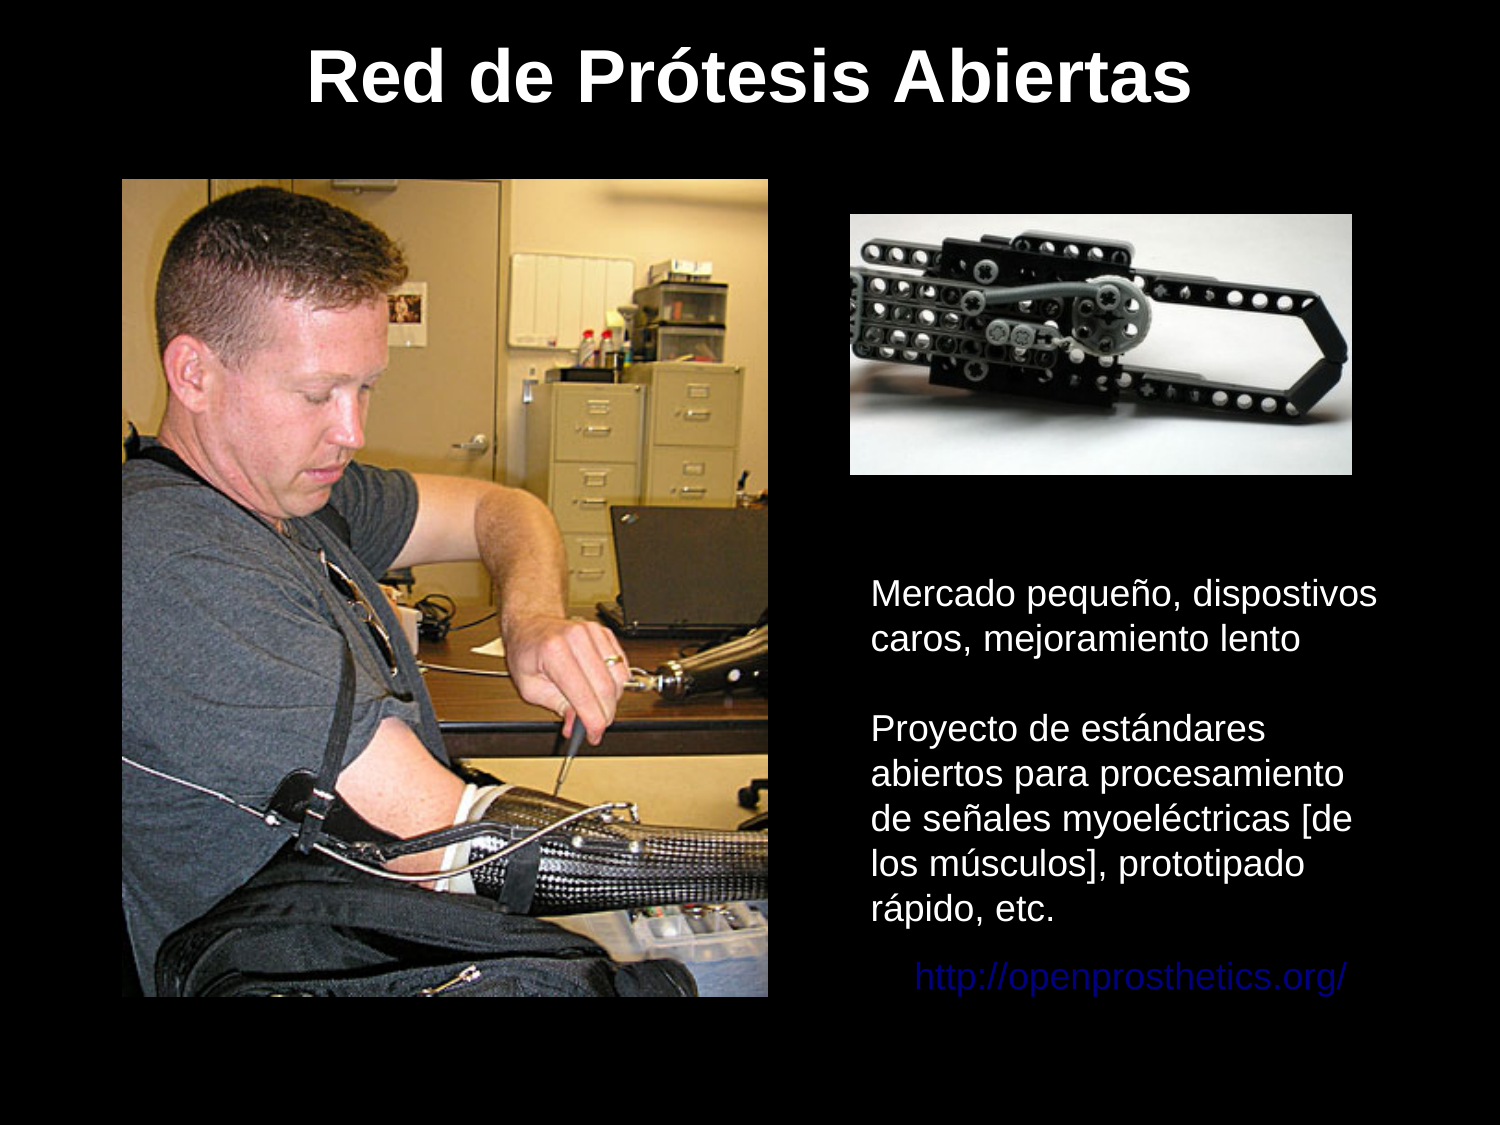

# Red de Prótesis Abiertas
Mercado pequeño, dispostivos caros, mejoramiento lento
Proyecto de estándares abiertos para procesamiento de señales myoeléctricas [de los músculos], prototipado rápido, etc.
http://openprosthetics.org/